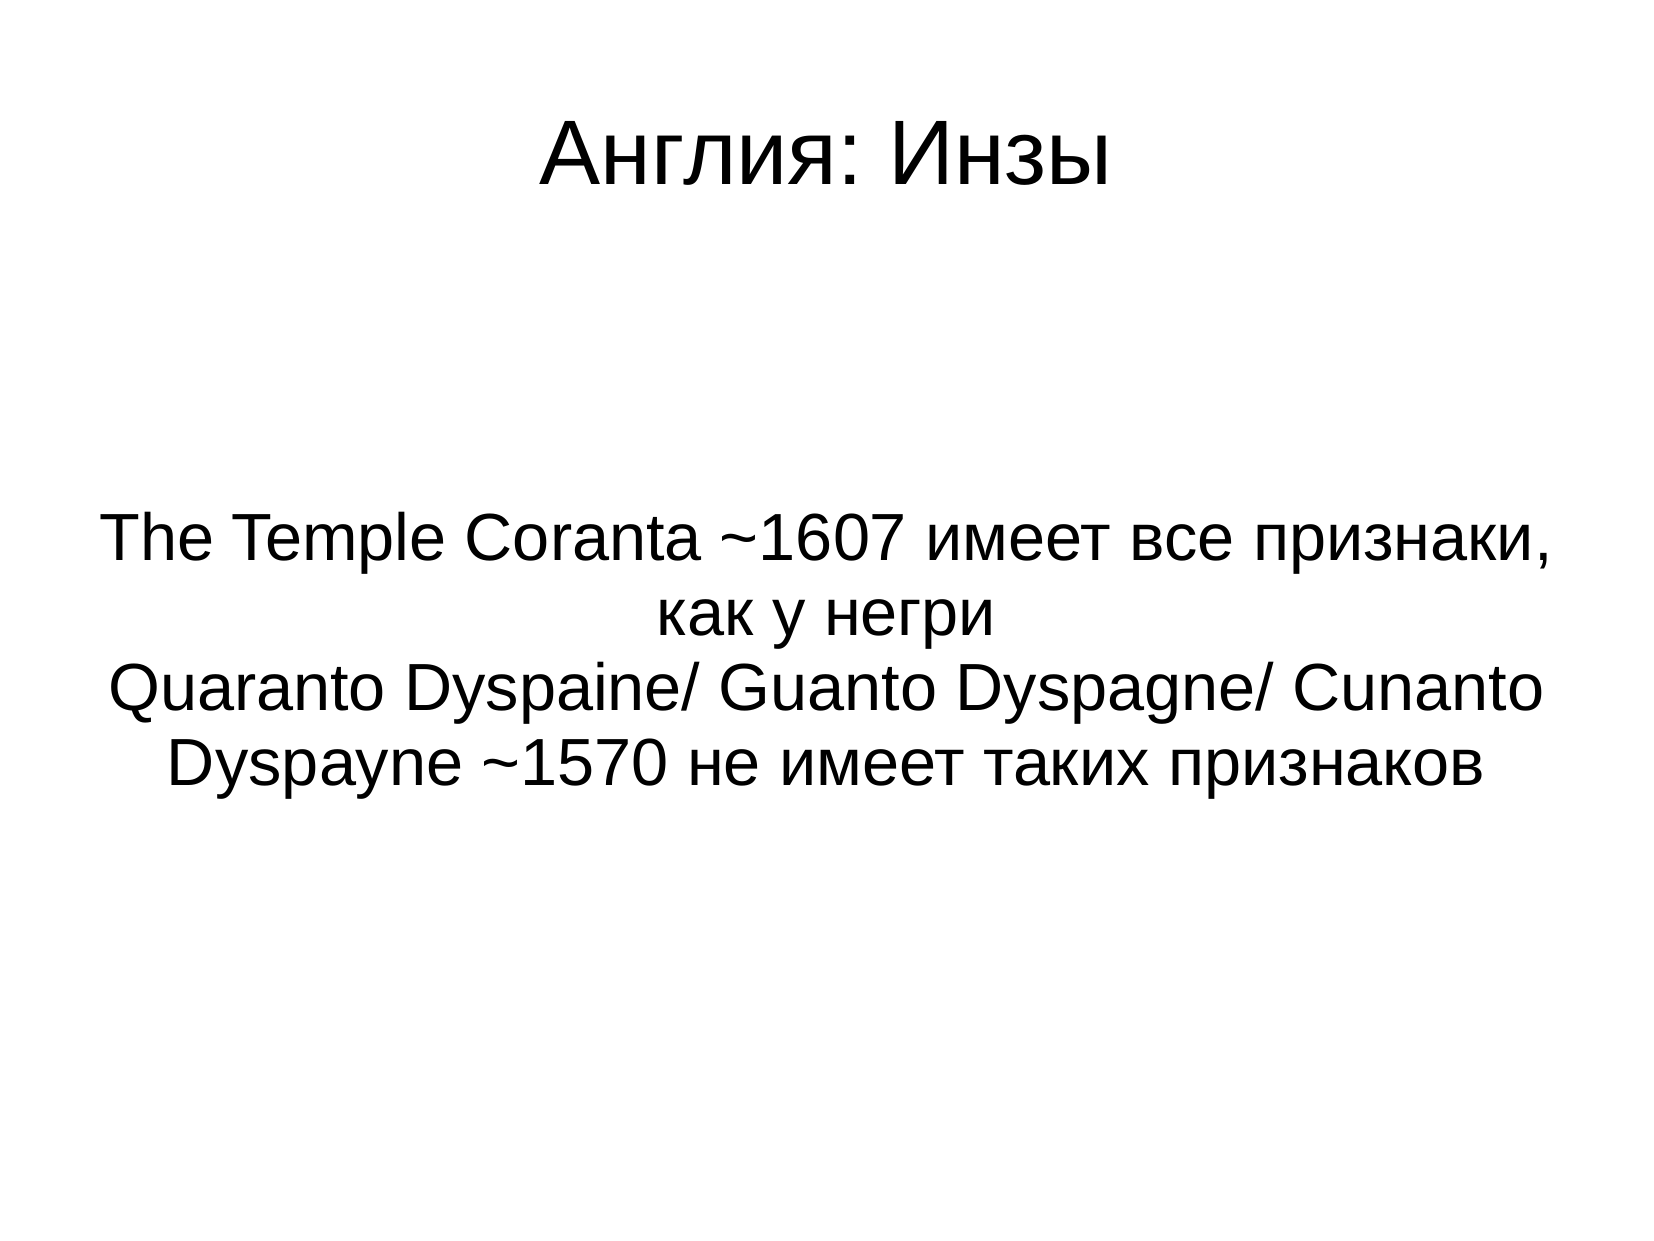

# Англия: Инзы
The Temple Coranta ~1607 имеет все признаки, как у негри
Quaranto Dyspaine/ Guanto Dyspagne/ Cunanto Dyspayne ~1570 не имеет таких признаков